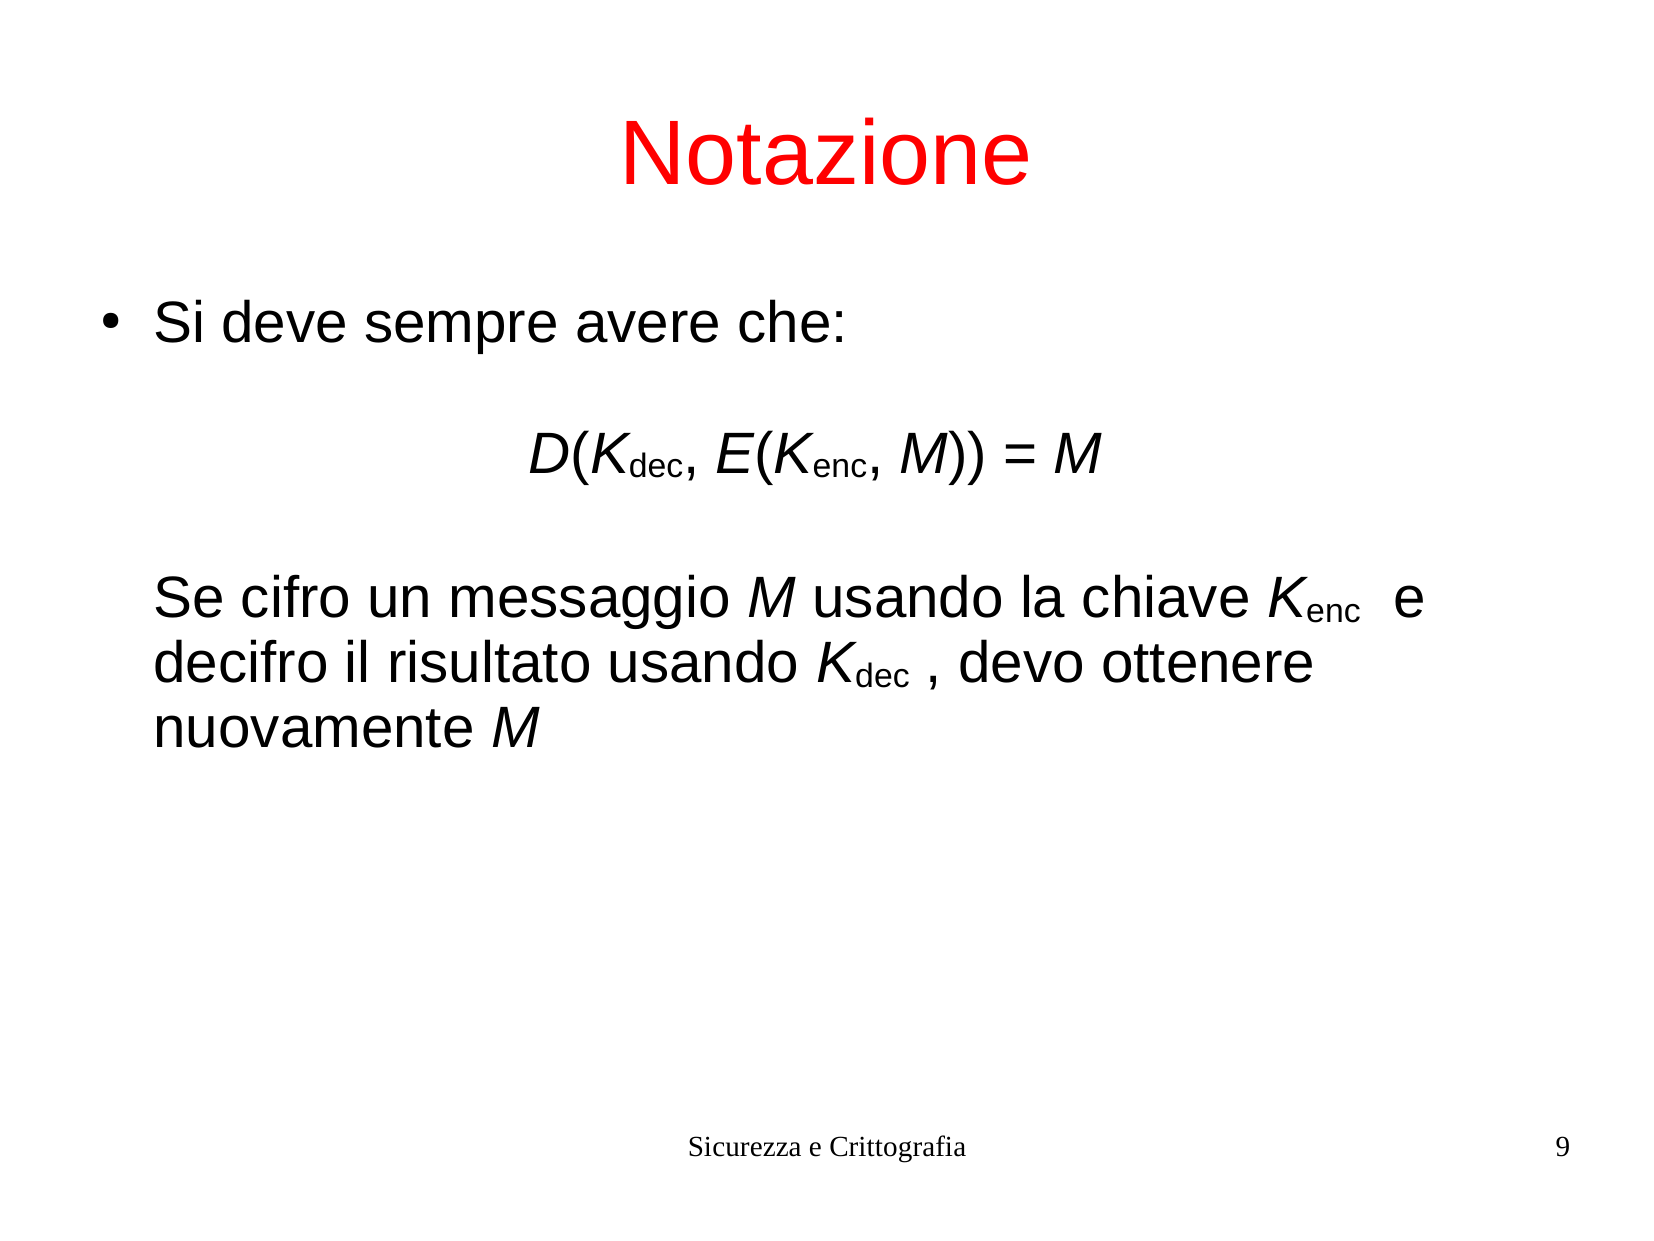

# Notazione
Si deve sempre avere che:
					D(Kdec, E(Kenc, M)) = M
Se cifro un messaggio M usando la chiave Kenc e decifro il risultato usando Kdec , devo ottenere nuovamente M
Sicurezza e Crittografia
9